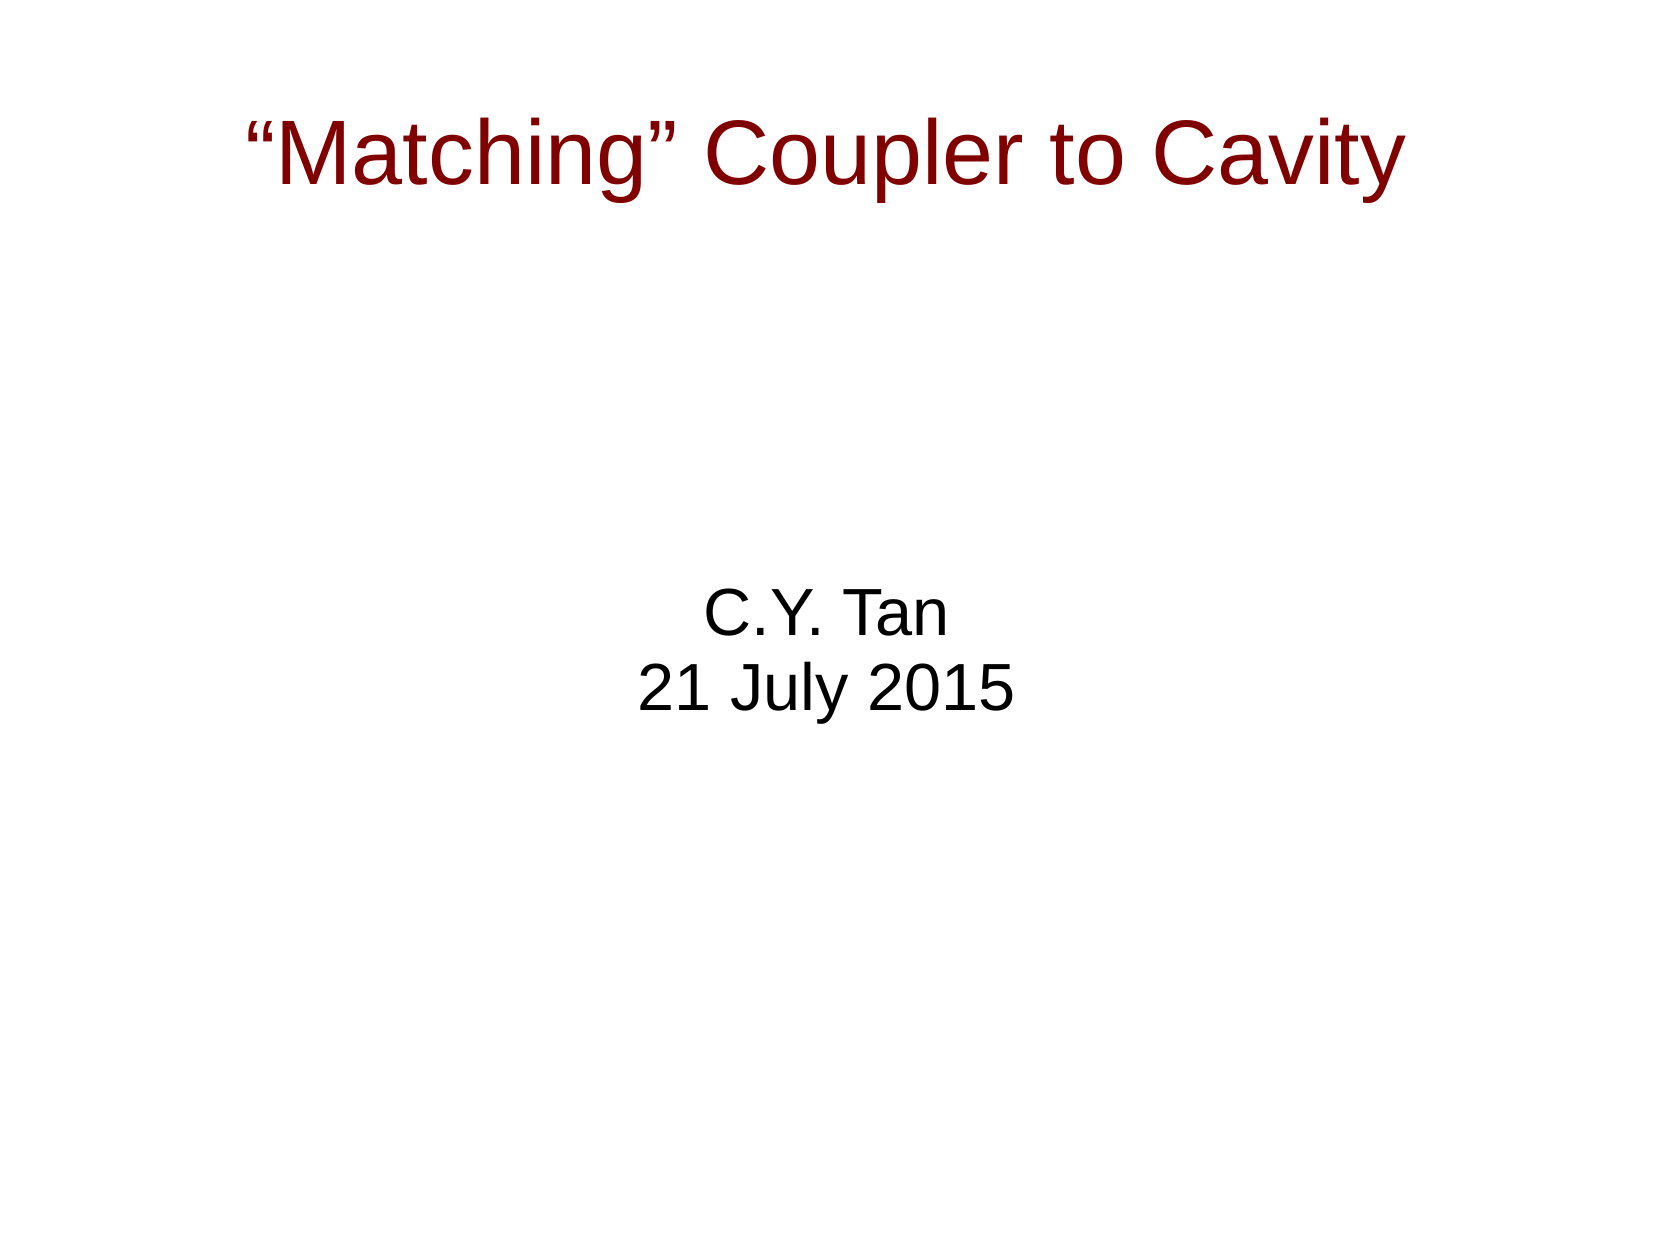

# “Matching” Coupler to Cavity
C.Y. Tan
21 July 2015